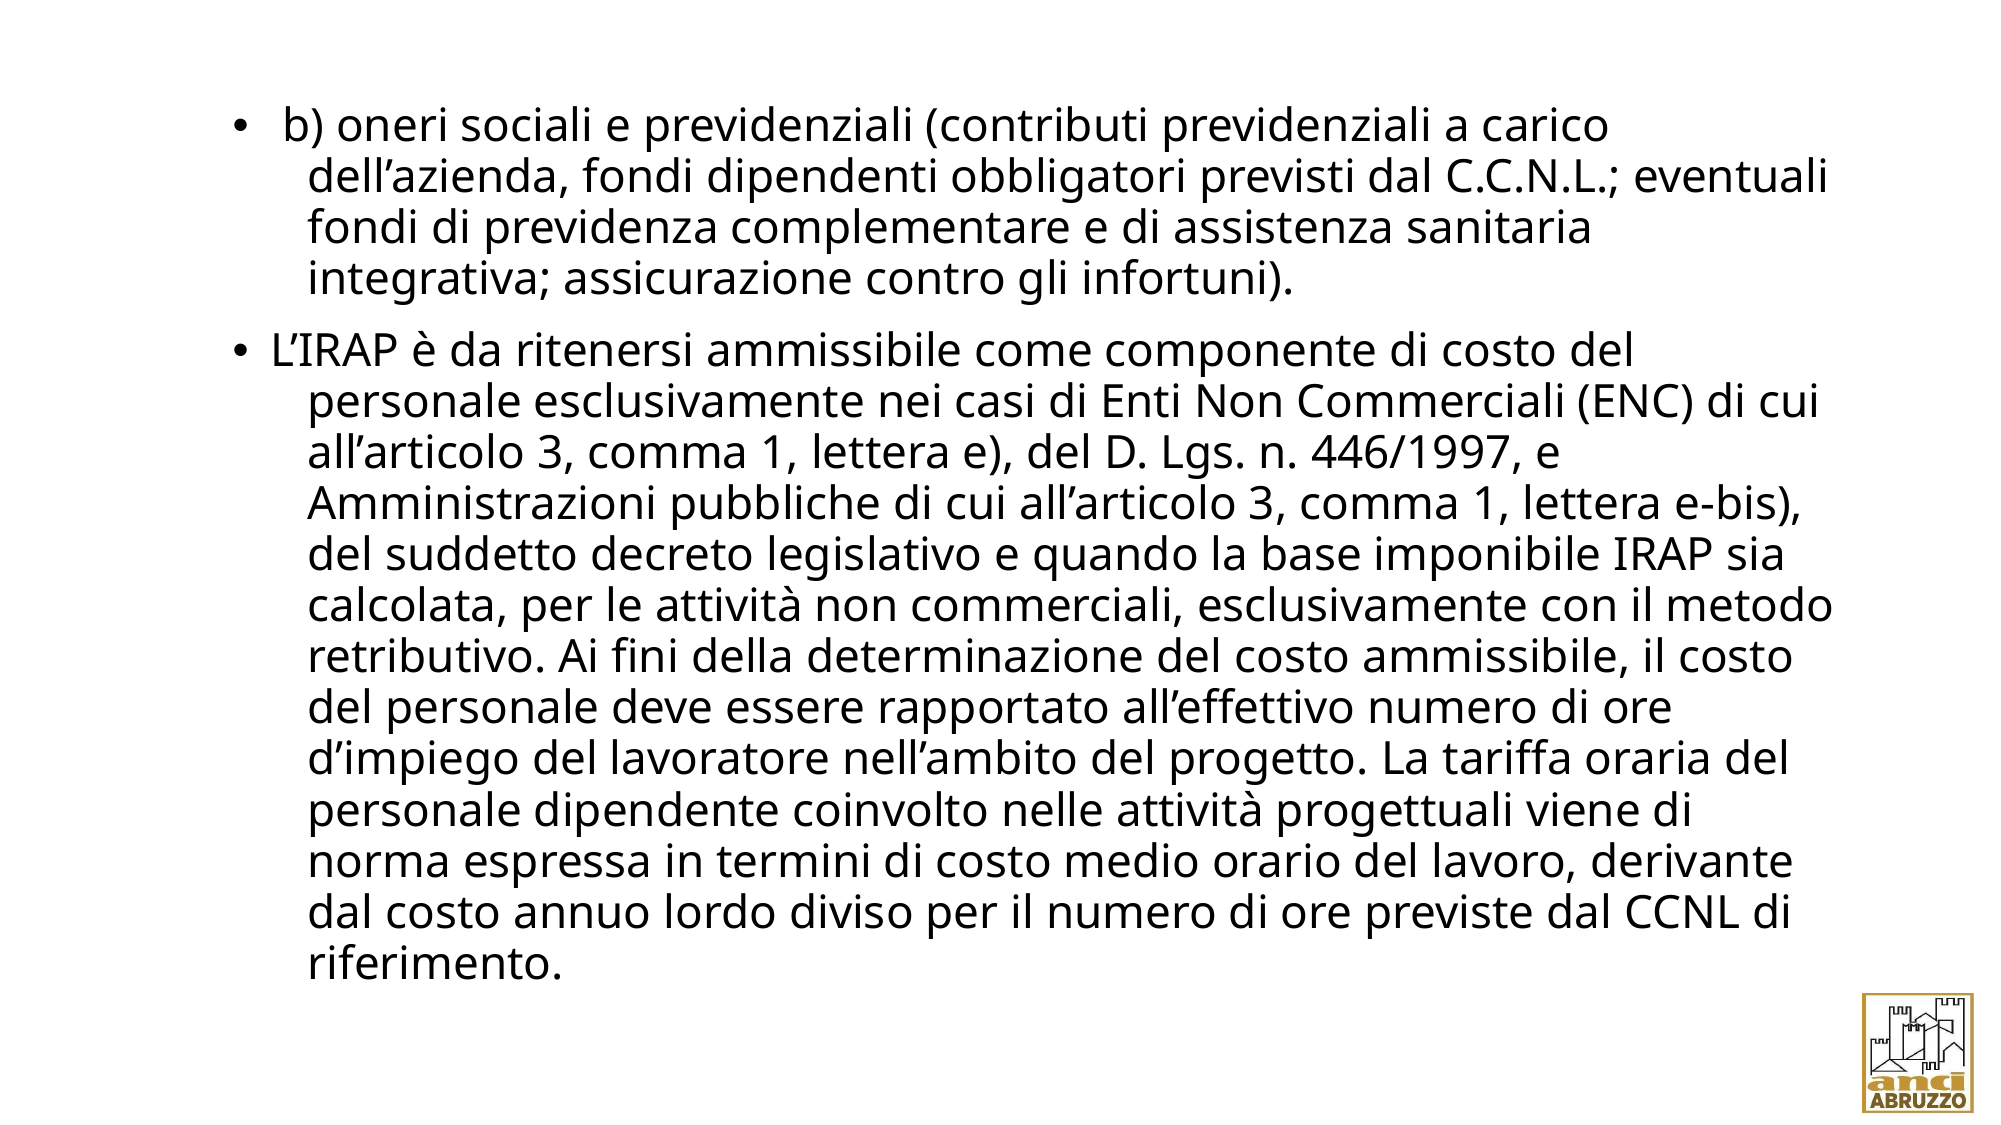

# b) oneri sociali e previdenziali (contributi previdenziali a carico dell’azienda, fondi dipendenti obbligatori previsti dal C.C.N.L.; eventuali fondi di previdenza complementare e di assistenza sanitaria integrativa; assicurazione contro gli infortuni).
L’IRAP è da ritenersi ammissibile come componente di costo del personale esclusivamente nei casi di Enti Non Commerciali (ENC) di cui all’articolo 3, comma 1, lettera e), del D. Lgs. n. 446/1997, e Amministrazioni pubbliche di cui all’articolo 3, comma 1, lettera e-bis), del suddetto decreto legislativo e quando la base imponibile IRAP sia calcolata, per le attività non commerciali, esclusivamente con il metodo retributivo. Ai fini della determinazione del costo ammissibile, il costo del personale deve essere rapportato all’effettivo numero di ore d’impiego del lavoratore nell’ambito del progetto. La tariffa oraria del personale dipendente coinvolto nelle attività progettuali viene di norma espressa in termini di costo medio orario del lavoro, derivante dal costo annuo lordo diviso per il numero di ore previste dal CCNL di riferimento.